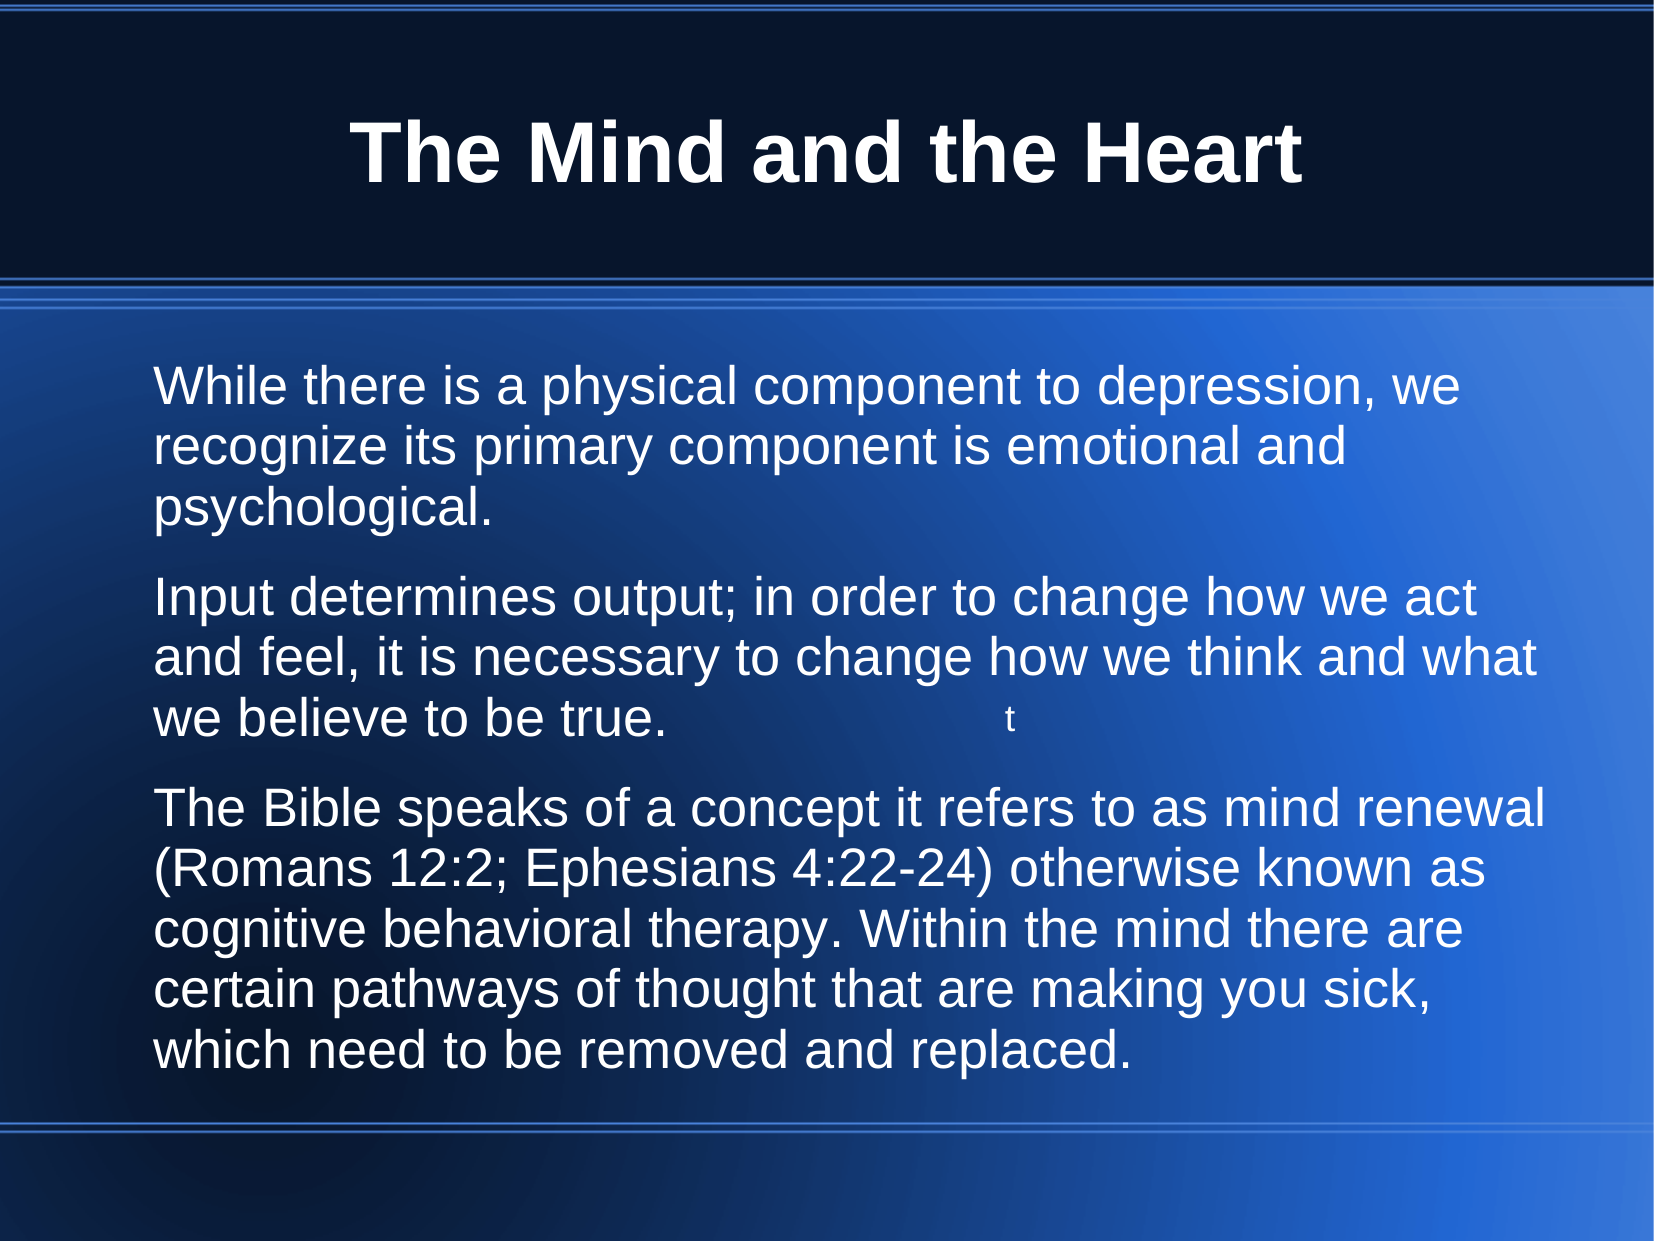

# The Mind and the Heart
While there is a physical component to depression, we recognize its primary component is emotional and psychological.
Input determines output; in order to change how we act and feel, it is necessary to change how we think and what we believe to be true.
The Bible speaks of a concept it refers to as mind renewal (Romans 12:2; Ephesians 4:22-24) otherwise known as cognitive behavioral therapy. Within the mind there are certain pathways of thought that are making you sick, which need to be removed and replaced.
ou
t